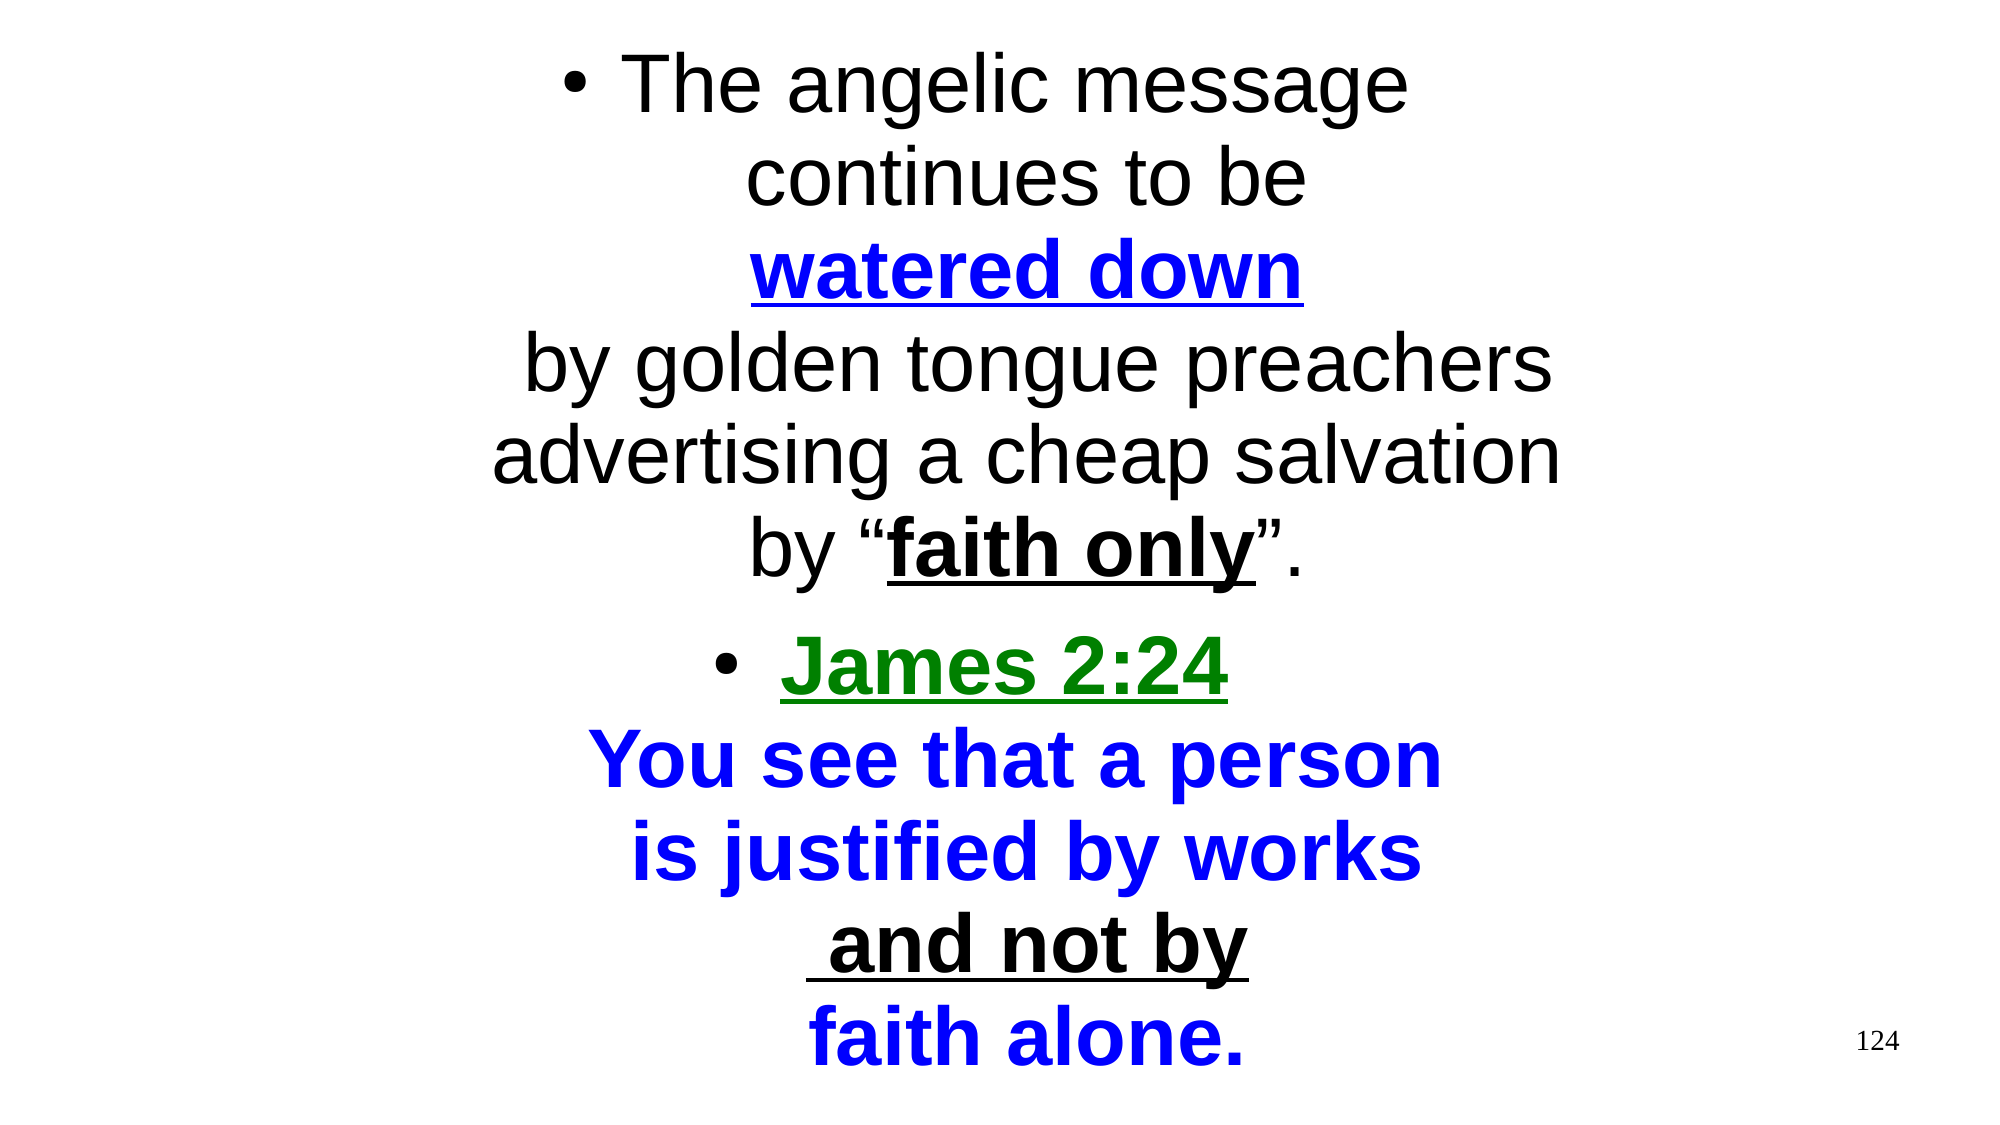

# The angelic message continues to be watered down by golden tongue preachers advertising a cheap salvation by “faith only”.
James 2:24 
You see that a person
is justified by works
 and not by
 faith alone.
124